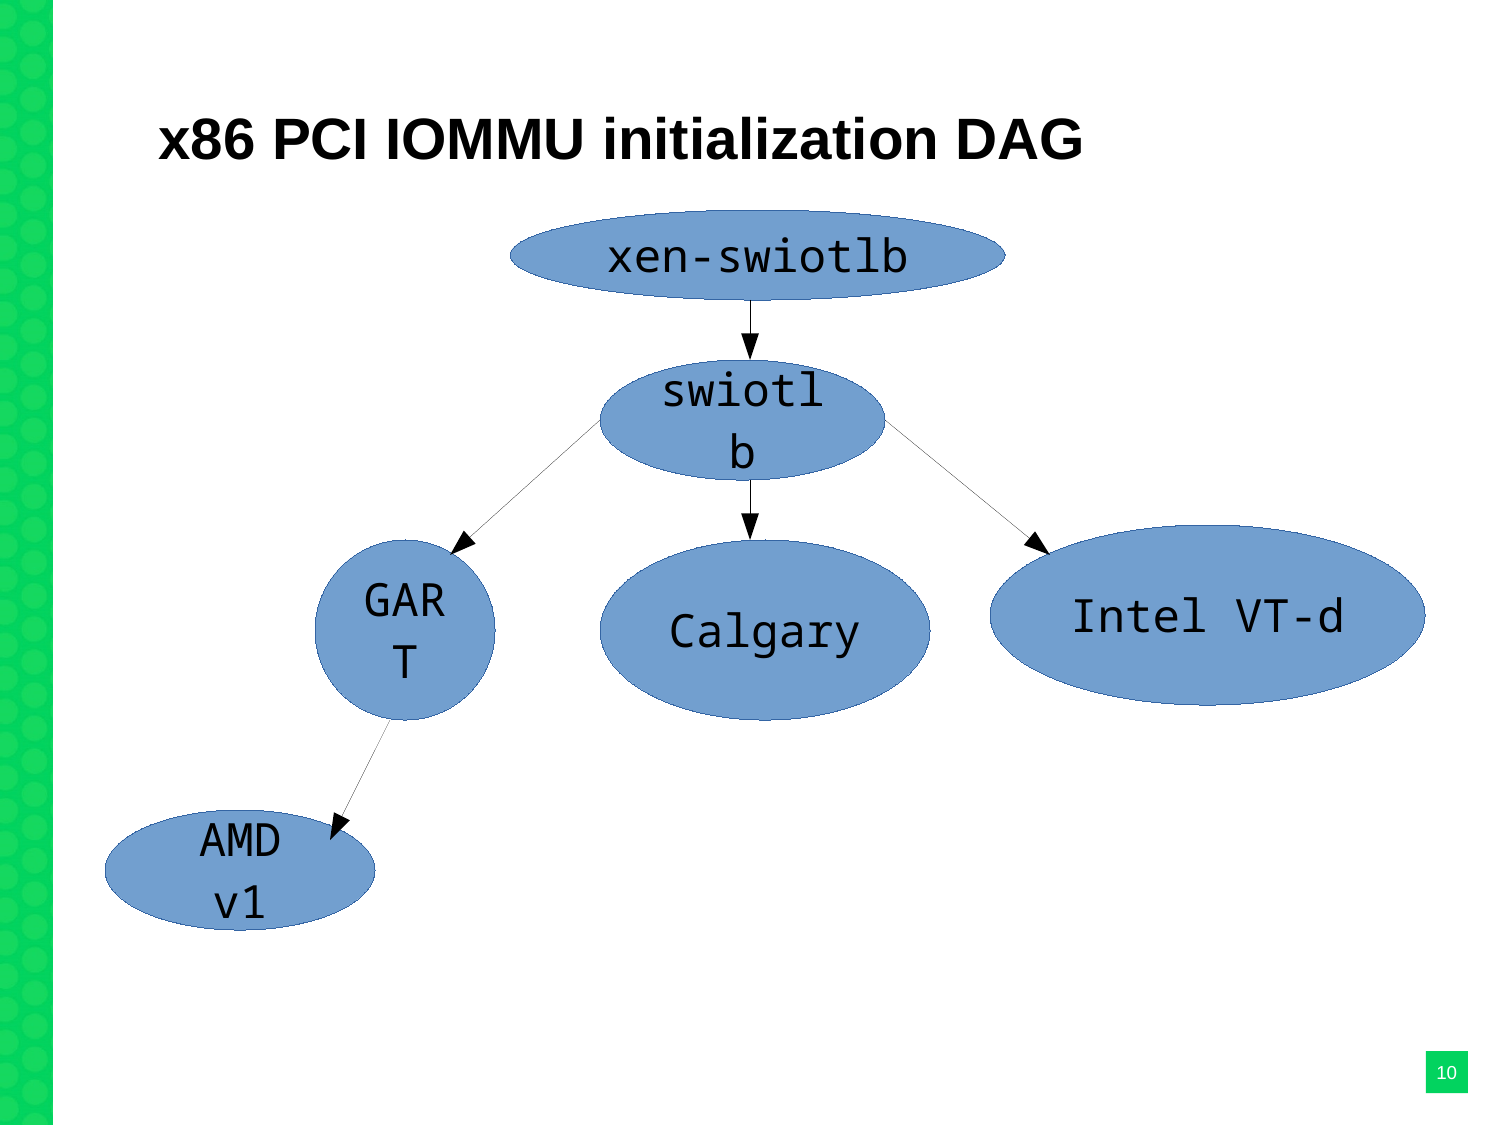

# x86 PCI IOMMU initialization DAG
xen-swiotlb
swiotlb
Intel VT-d
GART
Calgary
AMD v1